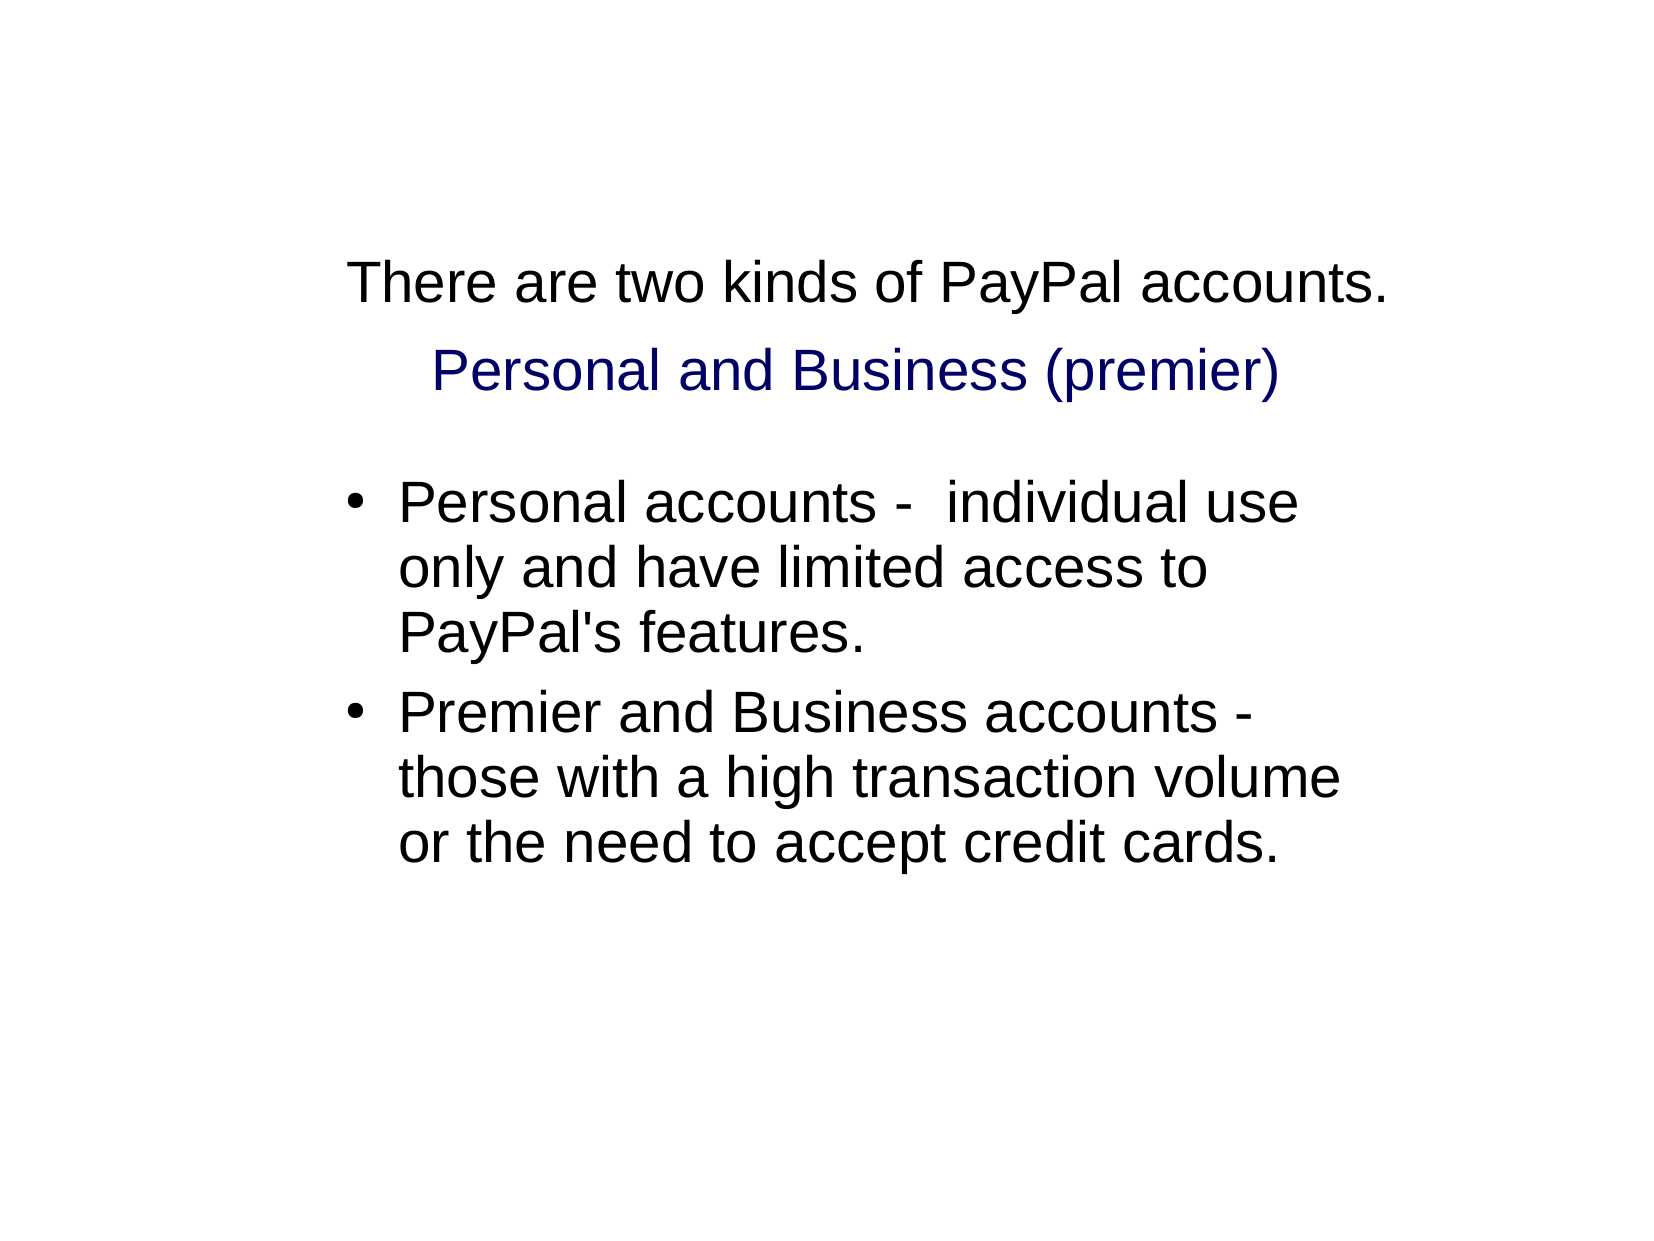

# There are two kinds of PayPal accounts. Personal and Business (premier)
Personal accounts - individual use only and have limited access to PayPal's features.
Premier and Business accounts - those with a high transaction volume or the need to accept credit cards.